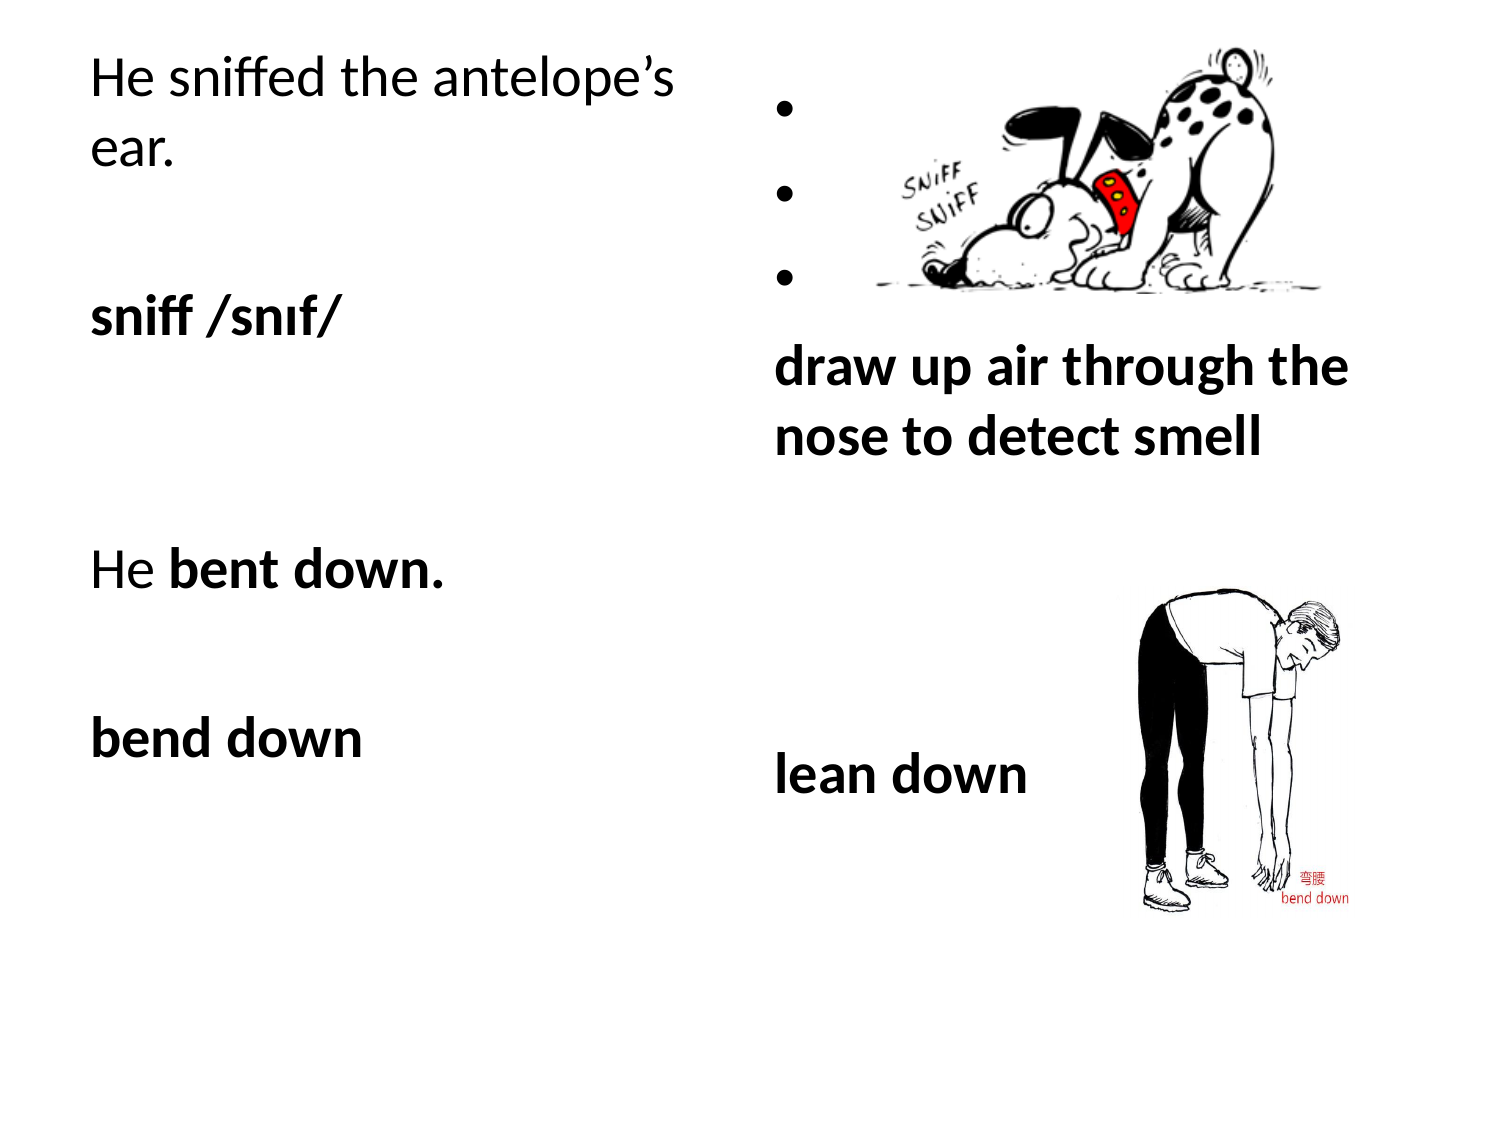

# He sniffed the antelope’s ear.
sniff /snɪf/
He bent down.
bend down
draw up air through the nose to detect smell
lean down